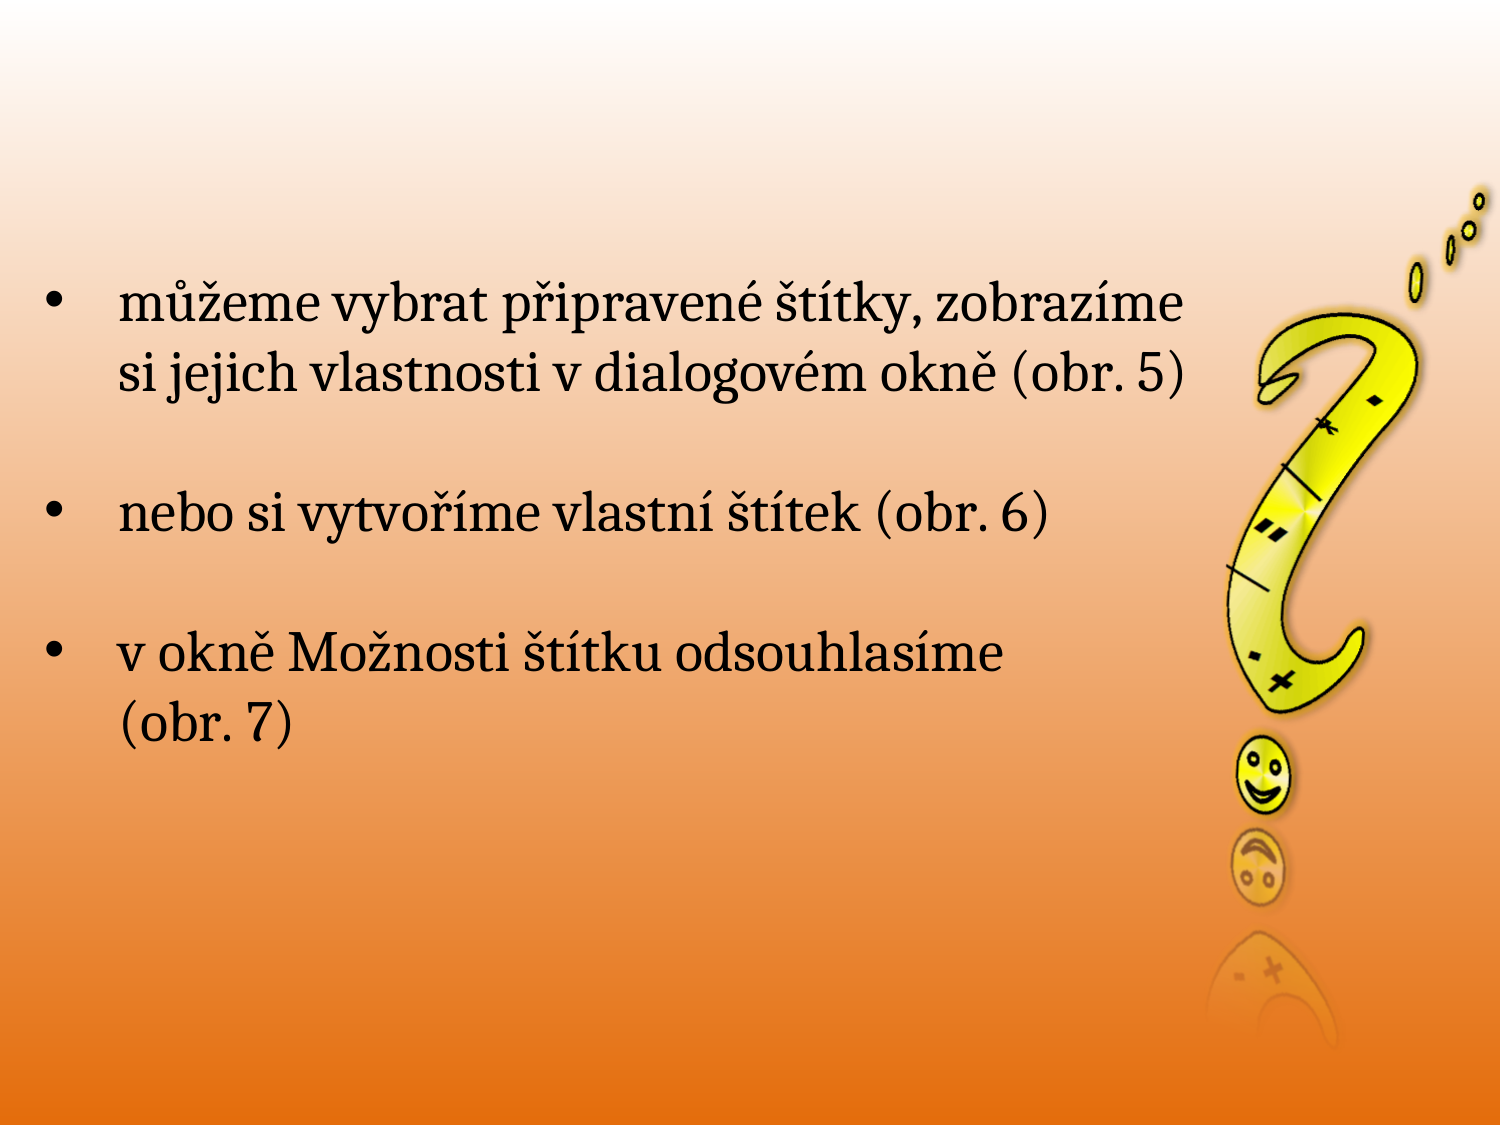

můžeme vybrat připravené štítky, zobrazíme si jejich vlastnosti v dialogovém okně (obr. 5)
nebo si vytvoříme vlastní štítek (obr. 6)
v okně Možnosti štítku odsouhlasíme
	(obr. 7)